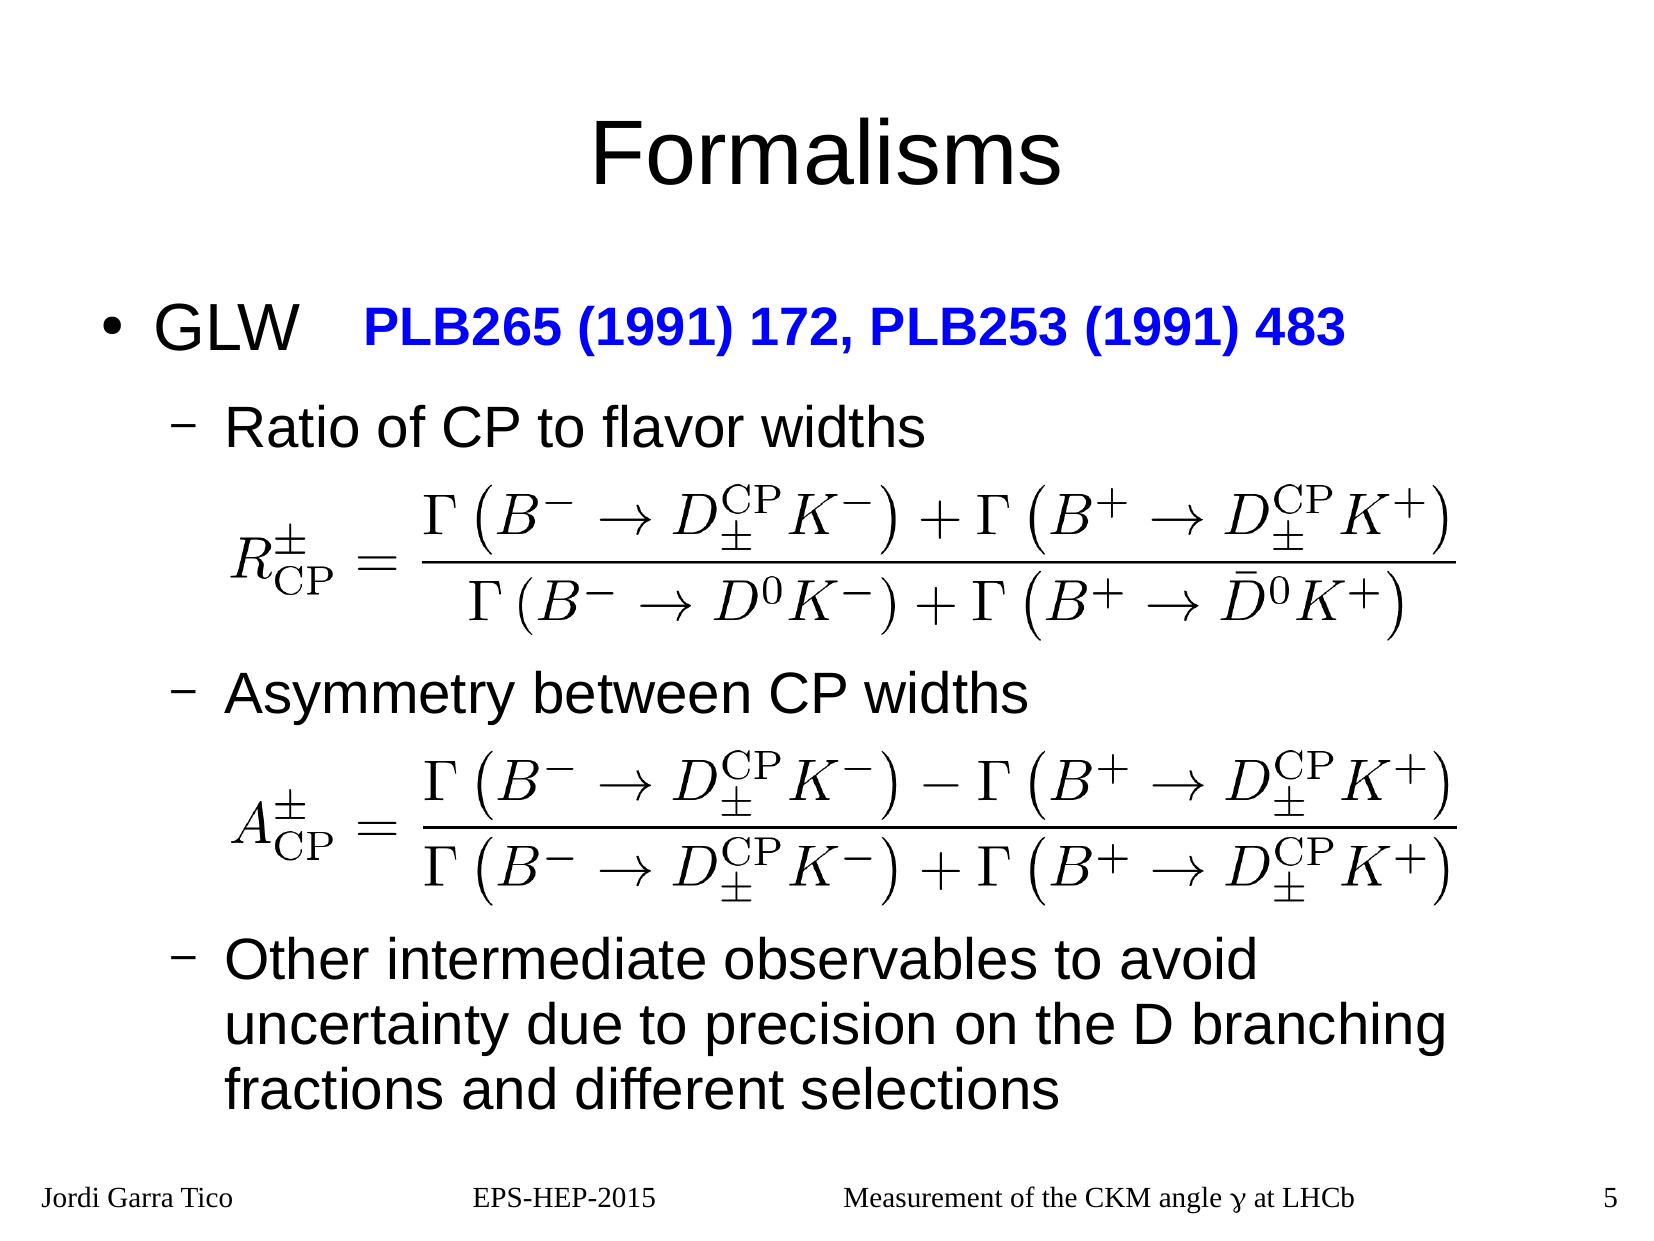

# Formalisms
PLB265 (1991) 172, PLB253 (1991) 483
GLW
Ratio of CP to flavor widths
Asymmetry between CP widths
Other intermediate observables to avoid uncertainty due to precision on the D branching fractions and different selections
5